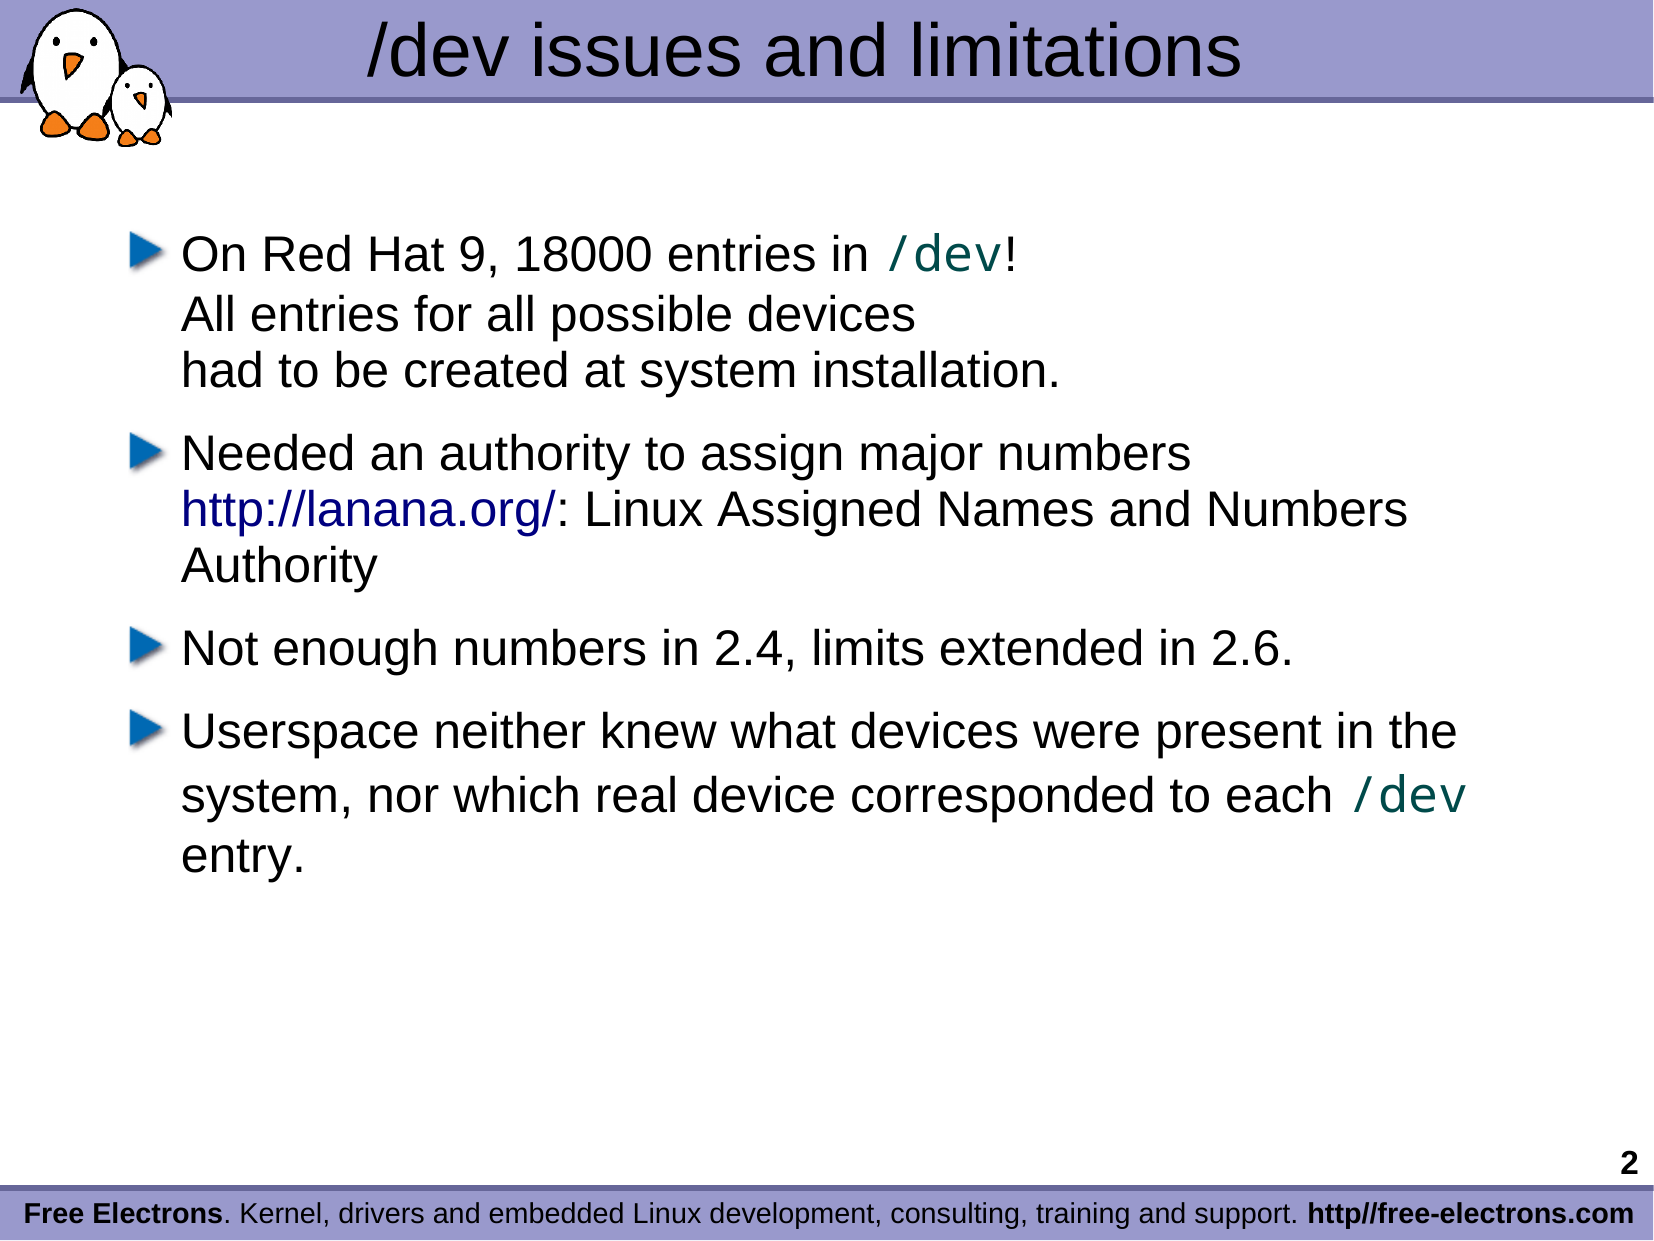

# /dev issues and limitations
On Red Hat 9, 18000 entries in /dev!
All entries for all possible devices
had to be created at system installation.
Needed an authority to assign major numbers
http://lanana.org/: Linux Assigned Names and Numbers Authority
Not enough numbers in 2.4, limits extended in 2.6.
Userspace neither knew what devices were present in the system, nor which real device corresponded to each /dev entry.